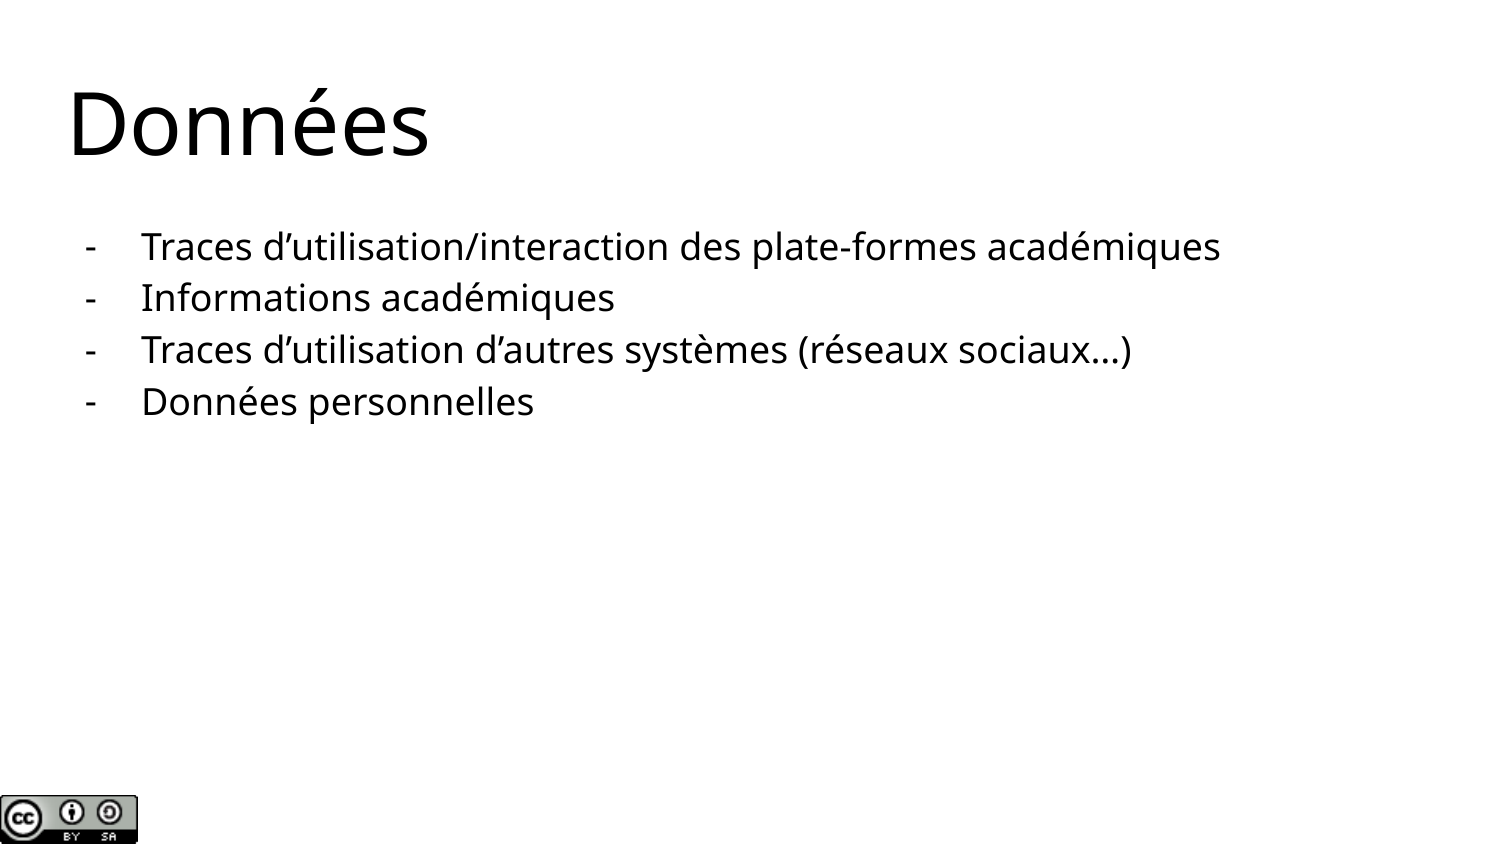

# Données
Traces d’utilisation/interaction des plate-formes académiques
Informations académiques
Traces d’utilisation d’autres systèmes (réseaux sociaux…)
Données personnelles